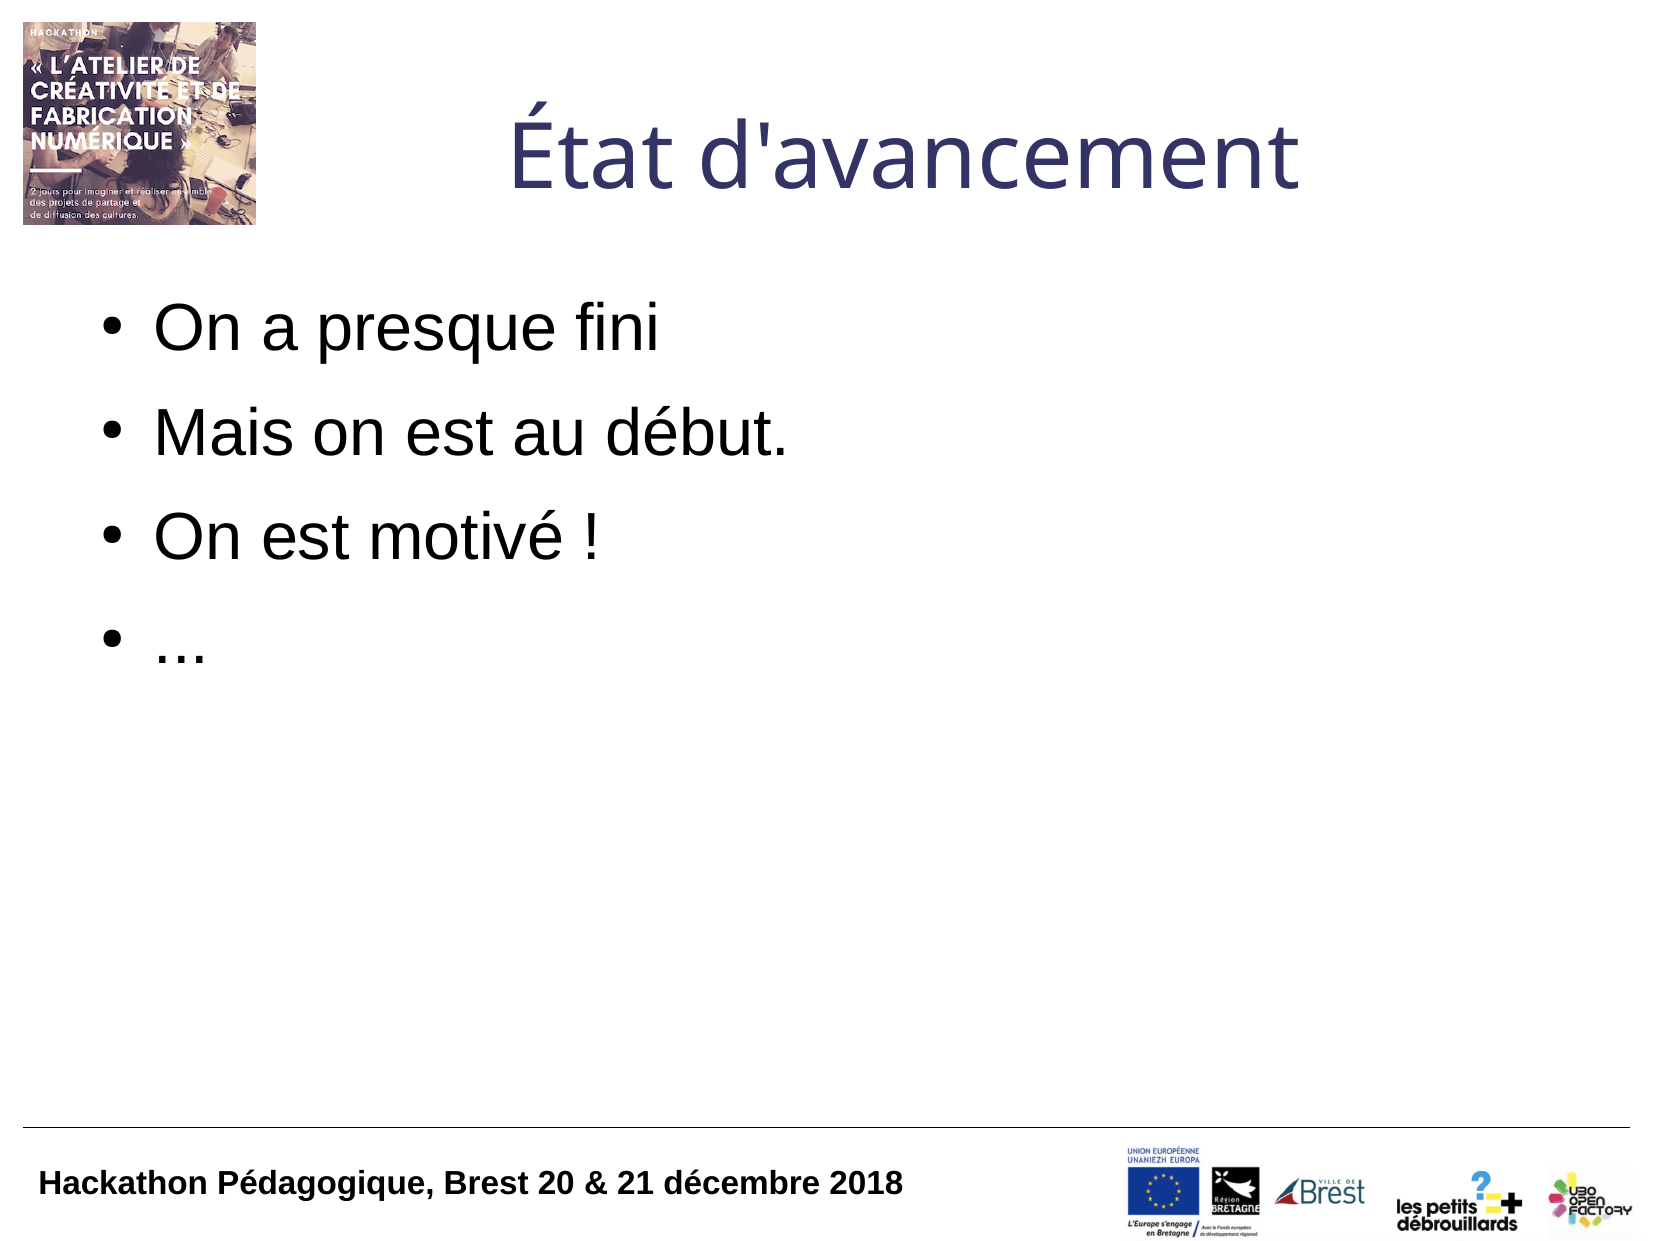

# État d'avancement
On a presque fini
Mais on est au début.
On est motivé !
...
Hackathon Pédagogique, Brest 20 & 21 décembre 2018